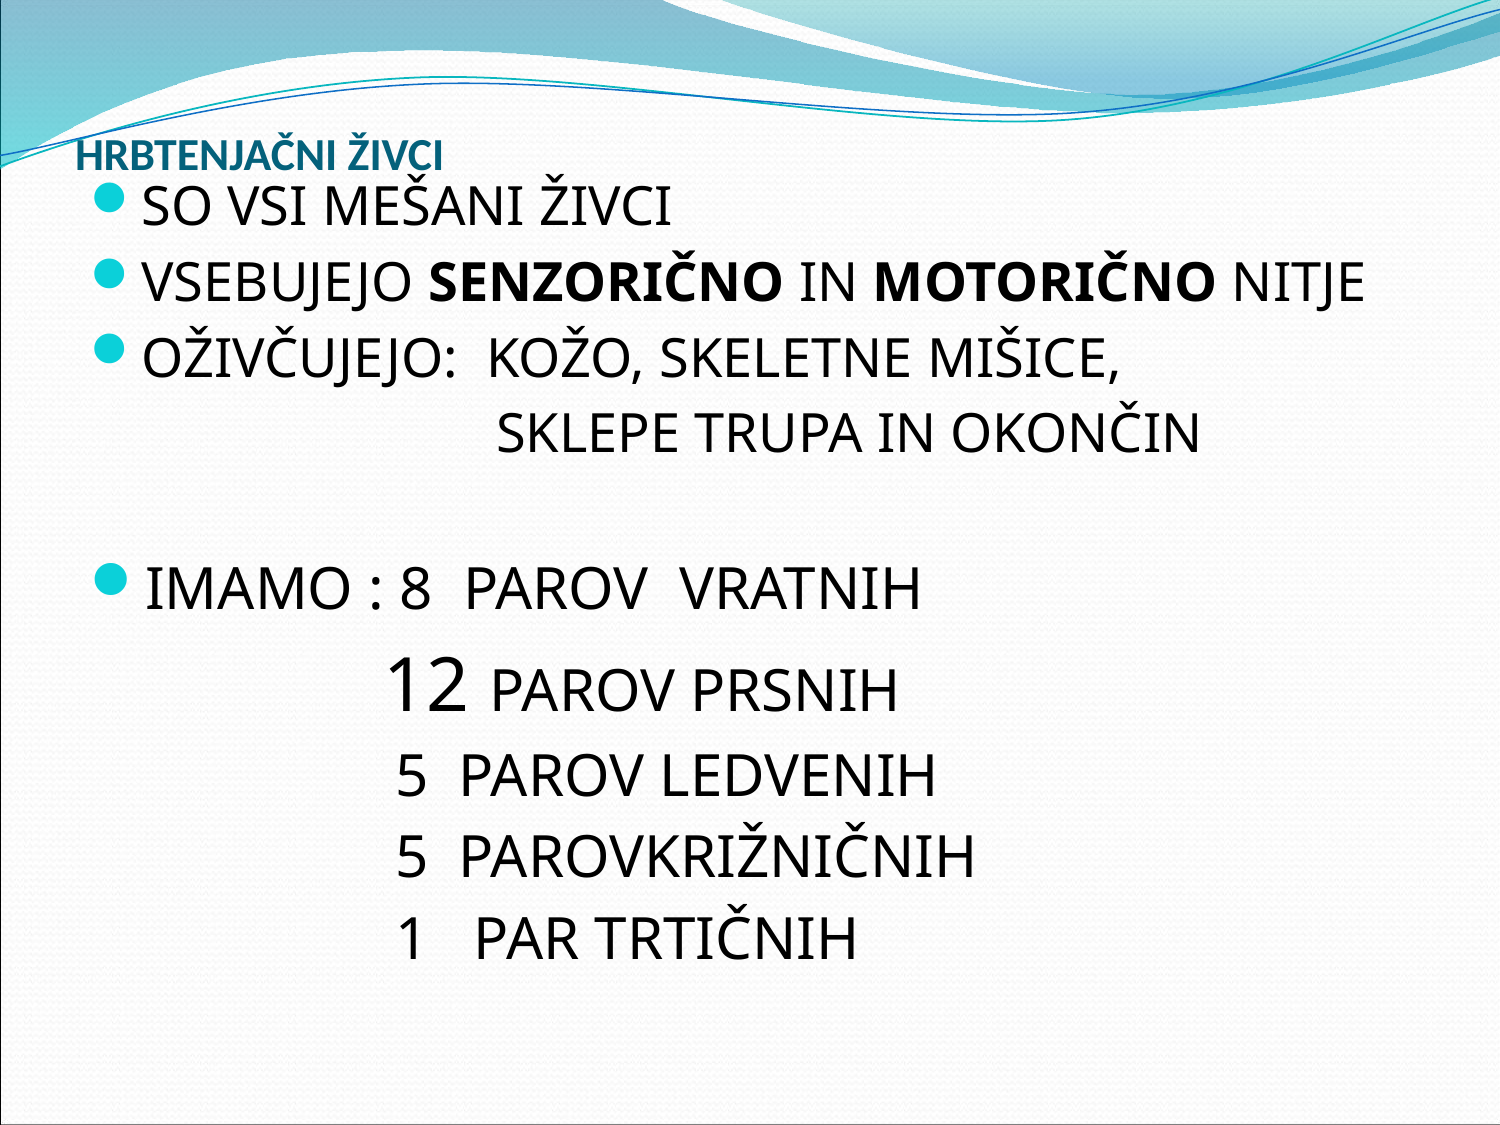

# HRBTENJAČNI ŽIVCI
SO VSI MEŠANI ŽIVCI
VSEBUJEJO SENZORIČNO IN MOTORIČNO NITJE
OŽIVČUJEJO: KOŽO, SKELETNE MIŠICE,
 SKLEPE TRUPA IN OKONČIN
IMAMO : 8 PAROV VRATNIH
 12 PAROV PRSNIH
 5 PAROV LEDVENIH
 5 PAROVKRIŽNIČNIH
 1 PAR TRTIČNIH